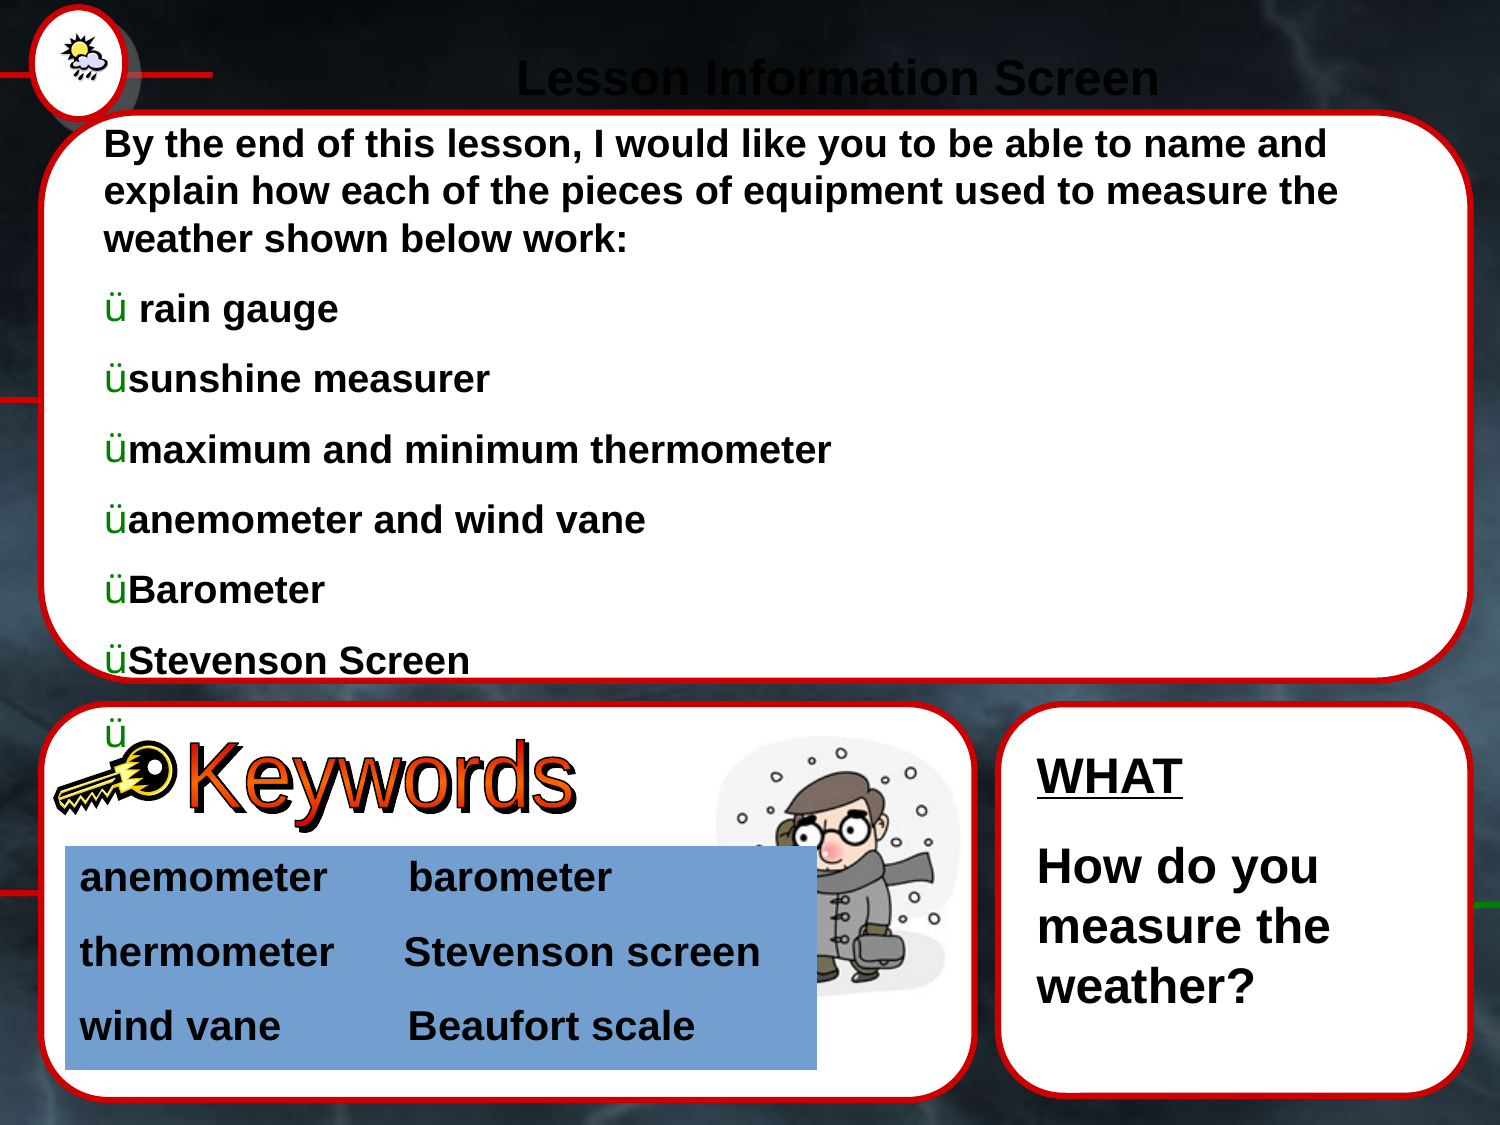

Lesson Information Screen
By the end of this lesson, I would like you to be able to name and explain how each of the pieces of equipment used to measure the weather shown below work:
 rain gauge
sunshine measurer
maximum and minimum thermometer
anemometer and wind vane
Barometer
Stevenson Screen
WHAT
How do you measure the weather?
Keywords
| anemometer barometer |
| --- |
| thermometer Stevenson screen |
| wind vane Beaufort scale |